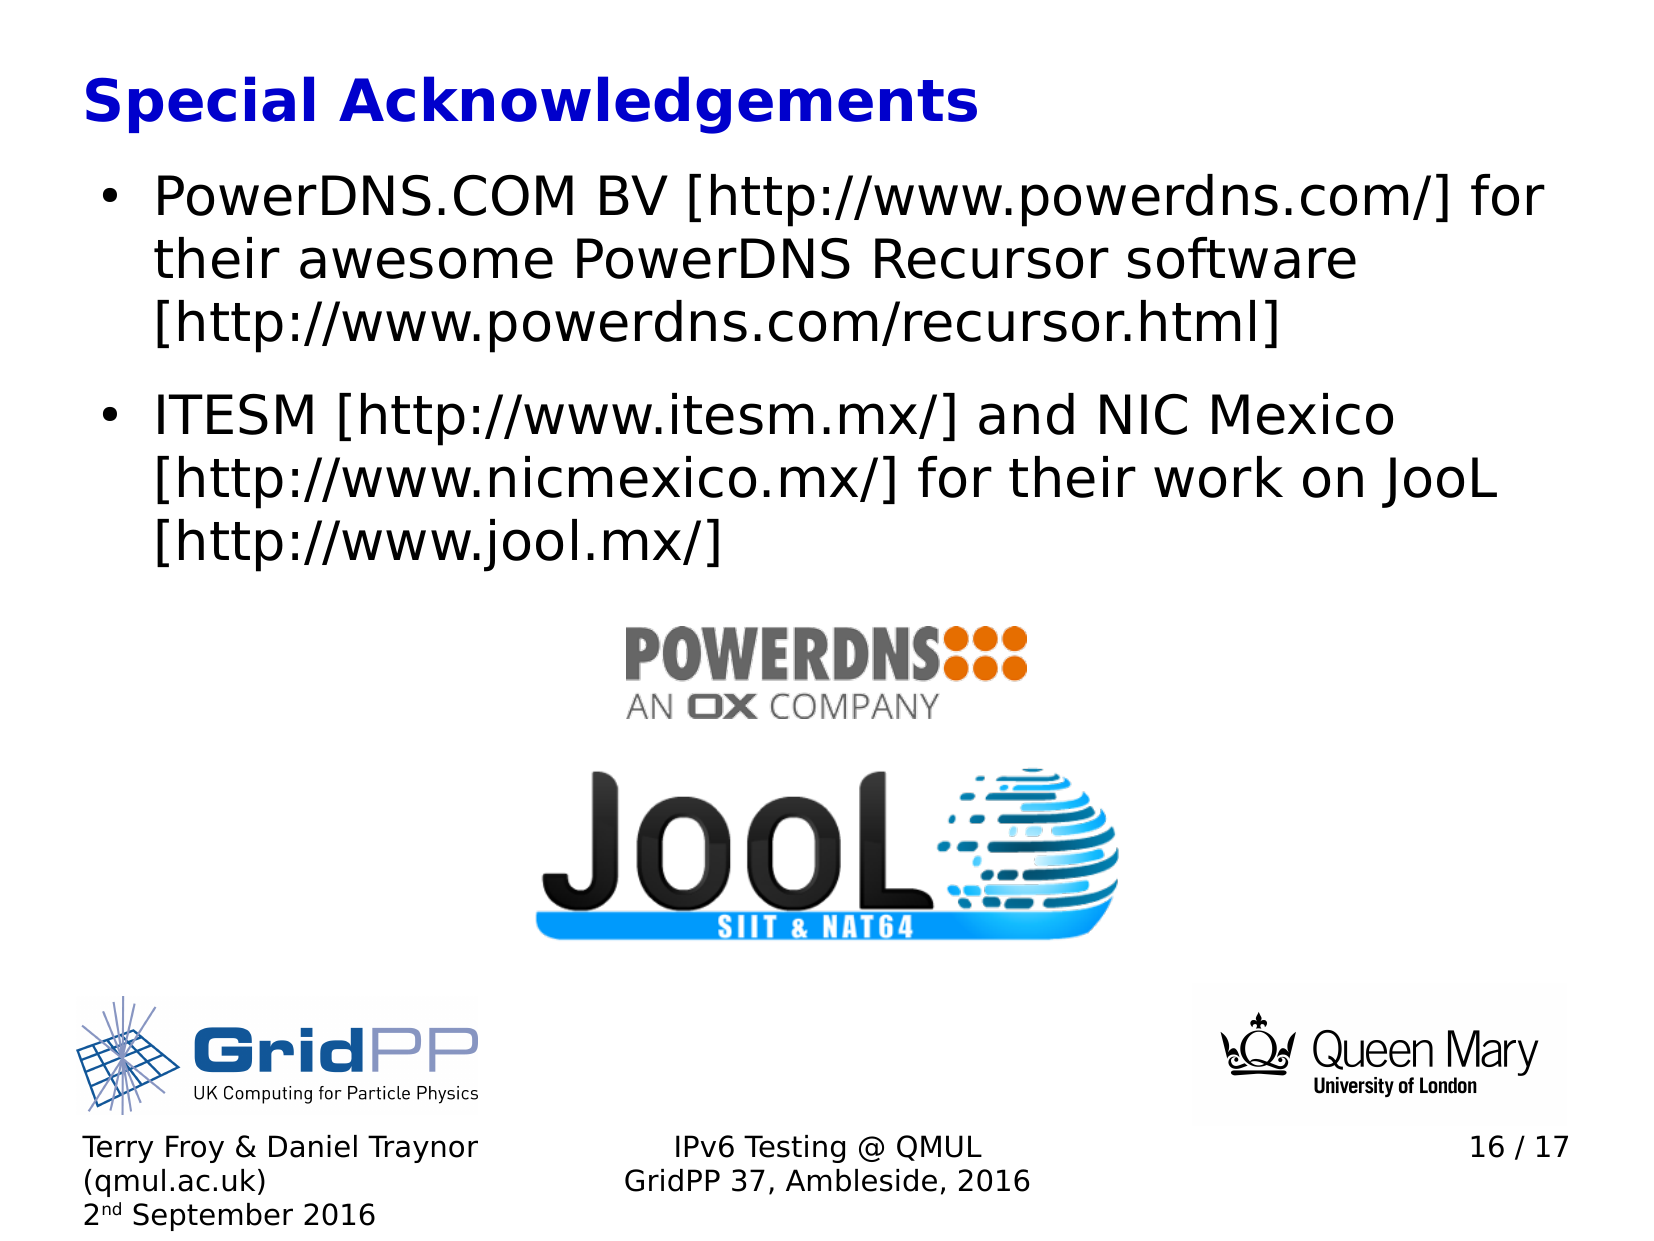

# Special Acknowledgements
PowerDNS.COM BV [http://www.powerdns.com/] for their awesome PowerDNS Recursor software [http://www.powerdns.com/recursor.html]
ITESM [http://www.itesm.mx/] and NIC Mexico [http://www.nicmexico.mx/] for their work on JooL [http://www.jool.mx/]
16